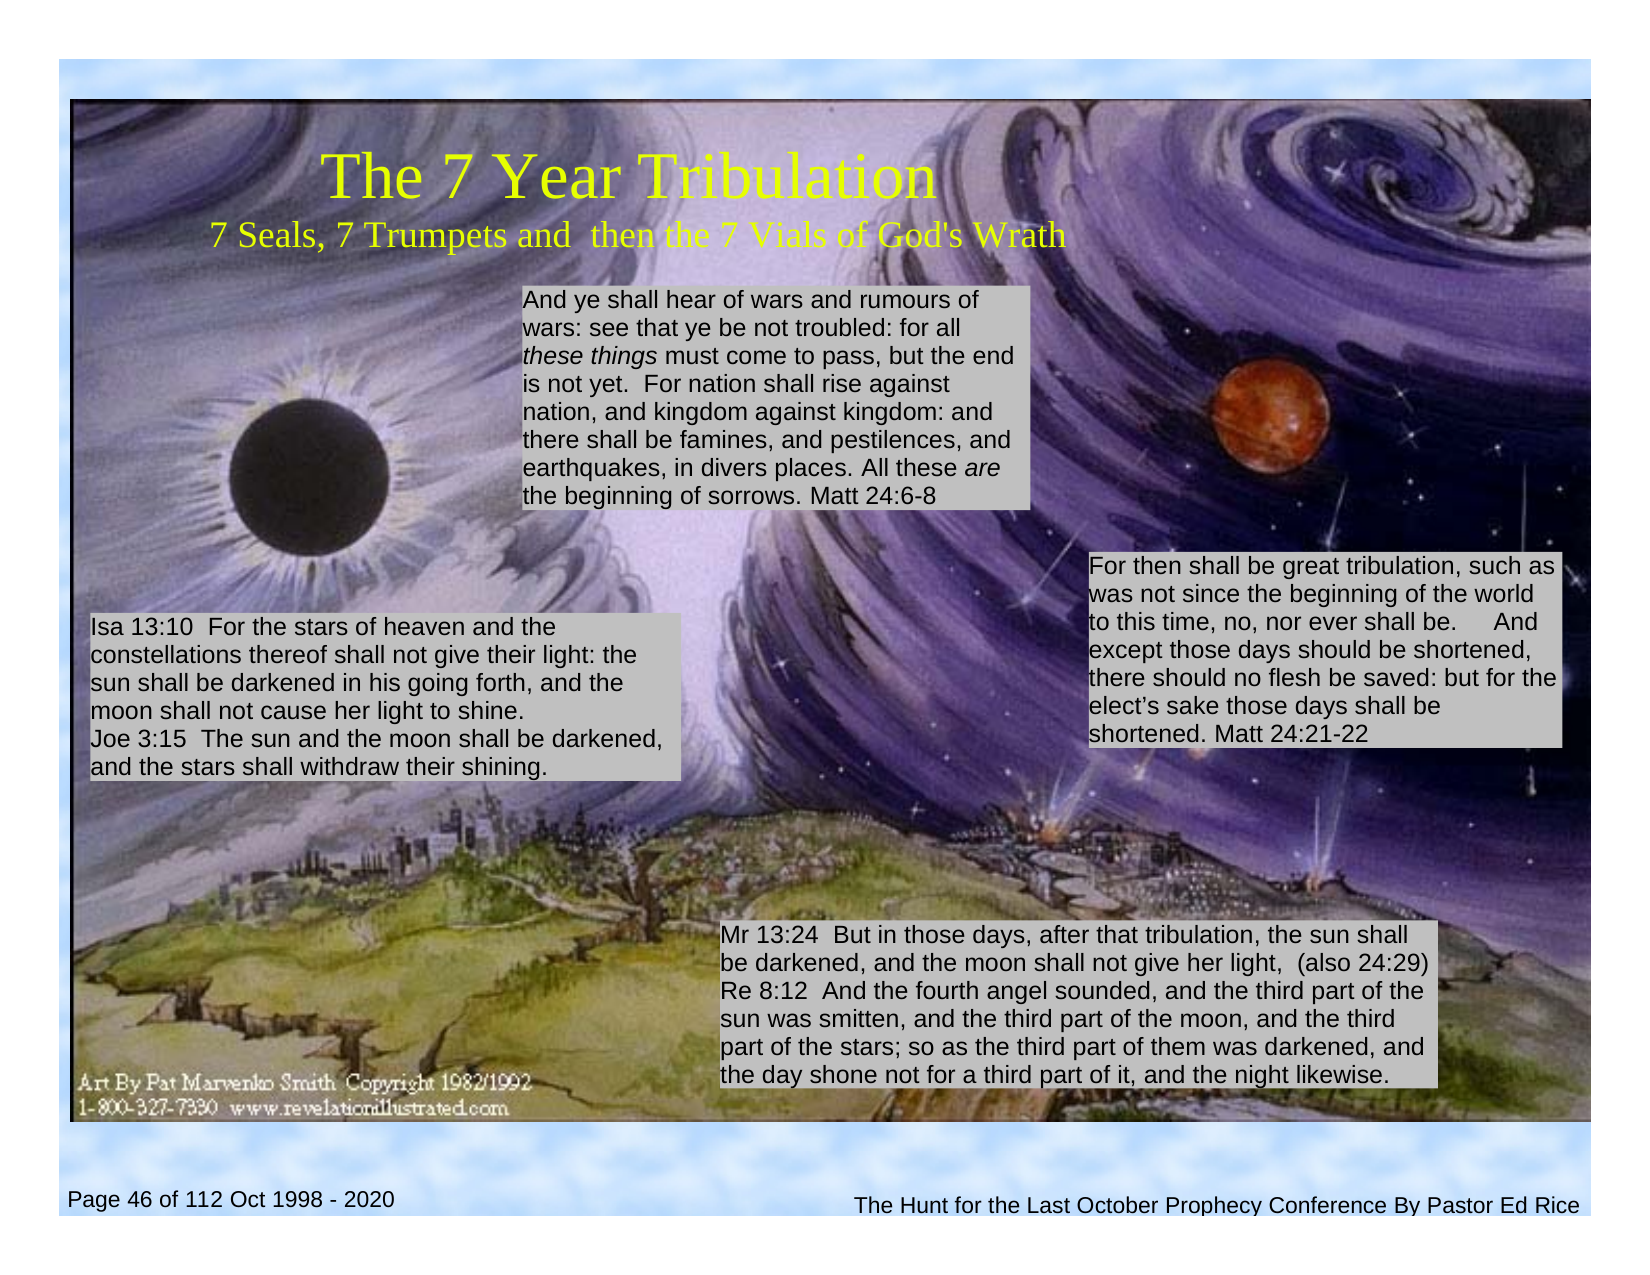

# The 7 Year Tribulation 7 Seals, 7 Trumpets and then the 7 Vials of God's Wrath
And ye shall hear of wars and rumours of wars: see that ye be not troubled: for all these things must come to pass, but the end is not yet. For nation shall rise against nation, and kingdom against kingdom: and there shall be famines, and pestilences, and earthquakes, in divers places. All these are the beginning of sorrows. Matt 24:6-8
For then shall be great tribulation, such as was not since the beginning of the world to this time, no, nor ever shall be. And except those days should be shortened, there should no flesh be saved: but for the elect’s sake those days shall be shortened. Matt 24:21-22
Isa 13:10 For the stars of heaven and the constellations thereof shall not give their light: the sun shall be darkened in his going forth, and the moon shall not cause her light to shine.
Joe 3:15 The sun and the moon shall be darkened, and the stars shall withdraw their shining.
Mr 13:24 But in those days, after that tribulation, the sun shall be darkened, and the moon shall not give her light, (also 24:29)
Re 8:12 And the fourth angel sounded, and the third part of the sun was smitten, and the third part of the moon, and the third part of the stars; so as the third part of them was darkened, and the day shone not for a third part of it, and the night likewise.